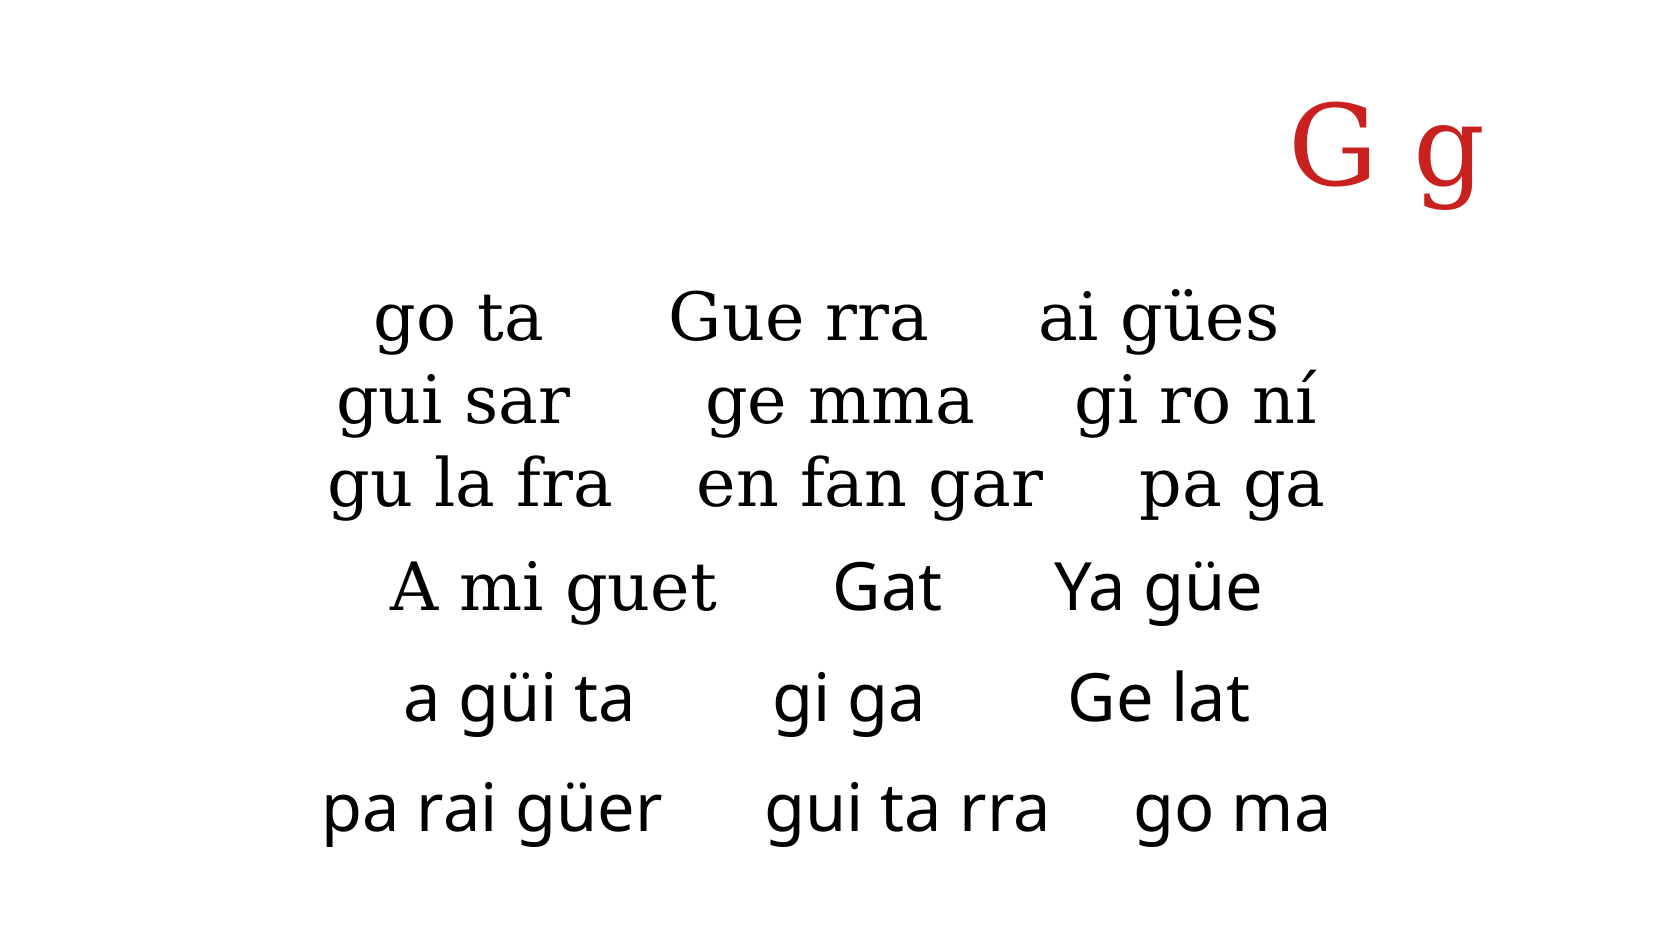

G g
go ta		Gue rra		ai gües
gui sar		ge mma		gi ro ní
gu la fra		en fan gar		pa ga
A mi guet		Gat		Ya güe
a güi ta		gi ga		Ge lat
pa rai güer		gui ta rra		go ma